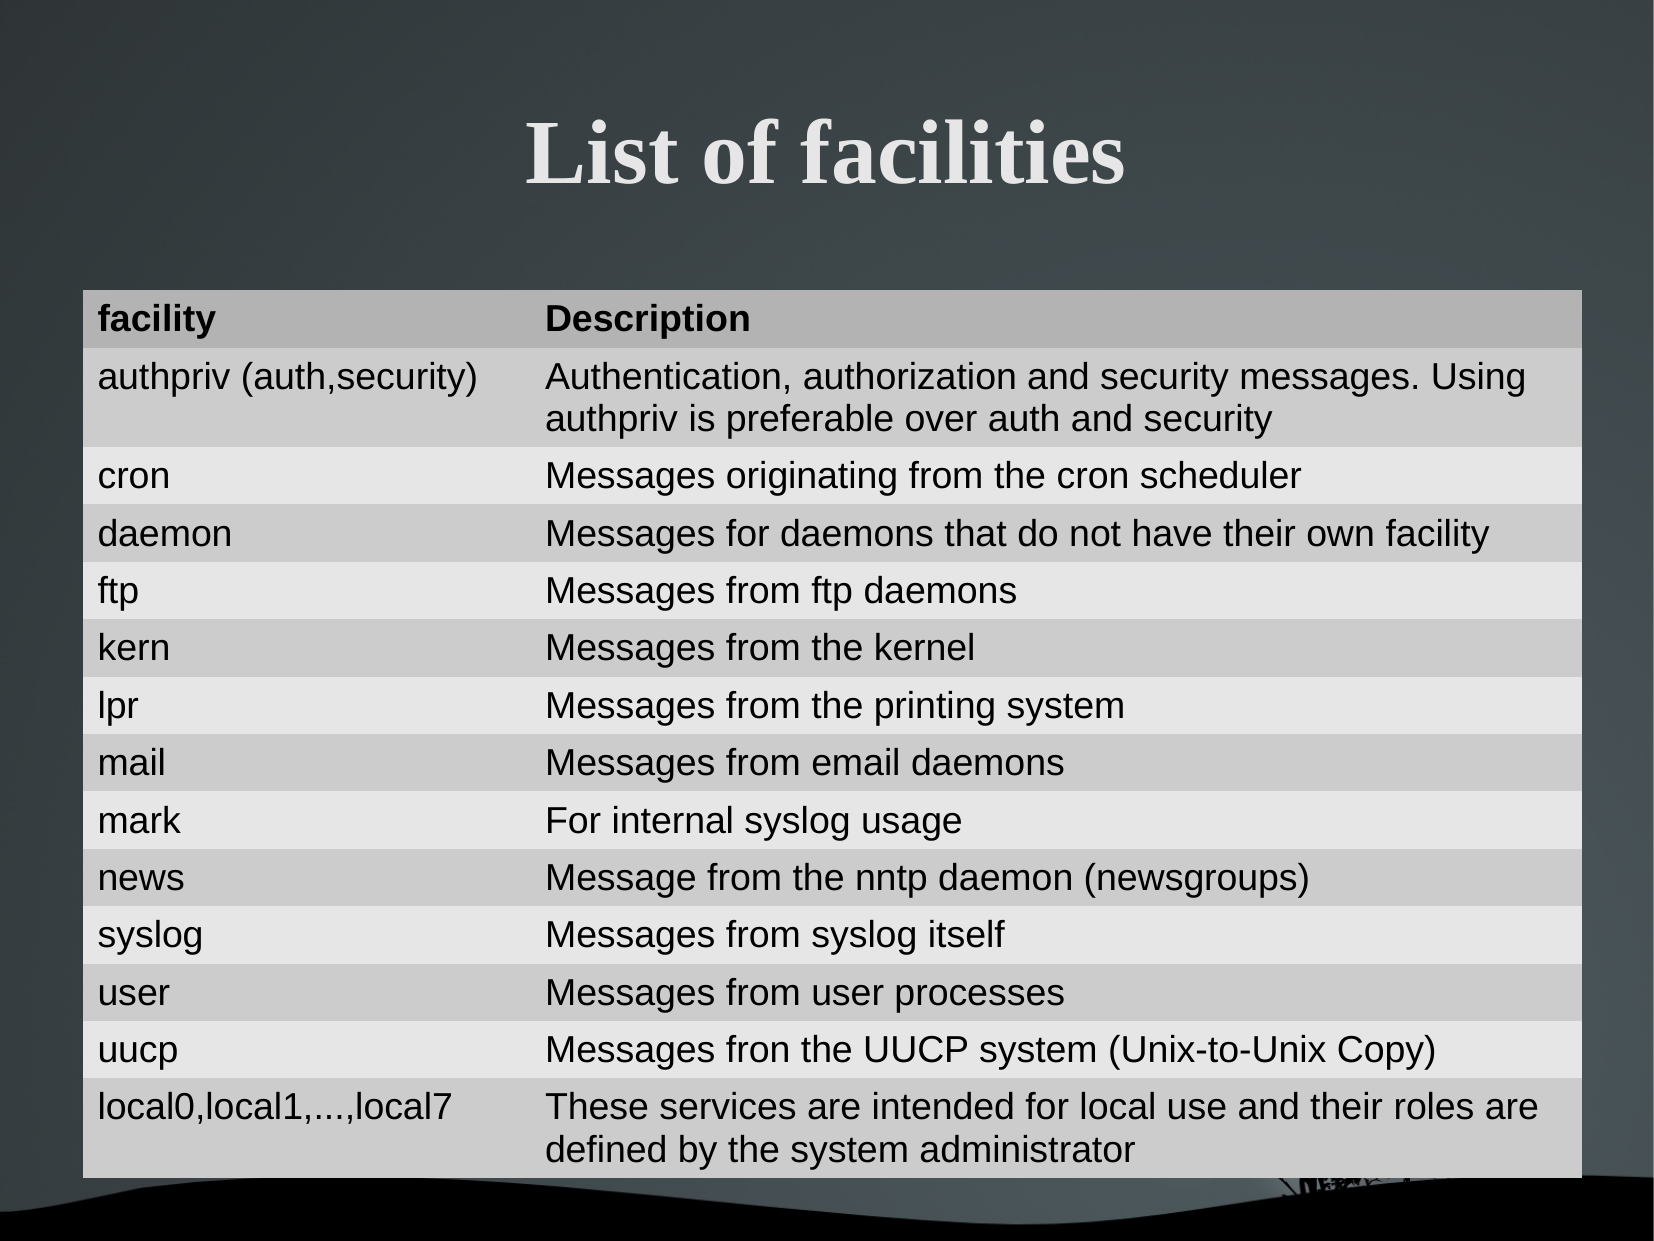

# List of facilities
| facility | Description |
| --- | --- |
| authpriv (auth,security) | Authentication, authorization and security messages. Using authpriv is preferable over auth and security |
| cron | Messages originating from the cron scheduler |
| daemon | Messages for daemons that do not have their own facility |
| ftp | Messages from ftp daemons |
| kern | Messages from the kernel |
| lpr | Messages from the printing system |
| mail | Messages from email daemons |
| mark | For internal syslog usage |
| news | Message from the nntp daemon (newsgroups) |
| syslog | Messages from syslog itself |
| user | Messages from user processes |
| uucp | Messages fron the UUCP system (Unix-to-Unix Copy) |
| local0,local1,...,local7 | These services are intended for local use and their roles are defined by the system administrator |